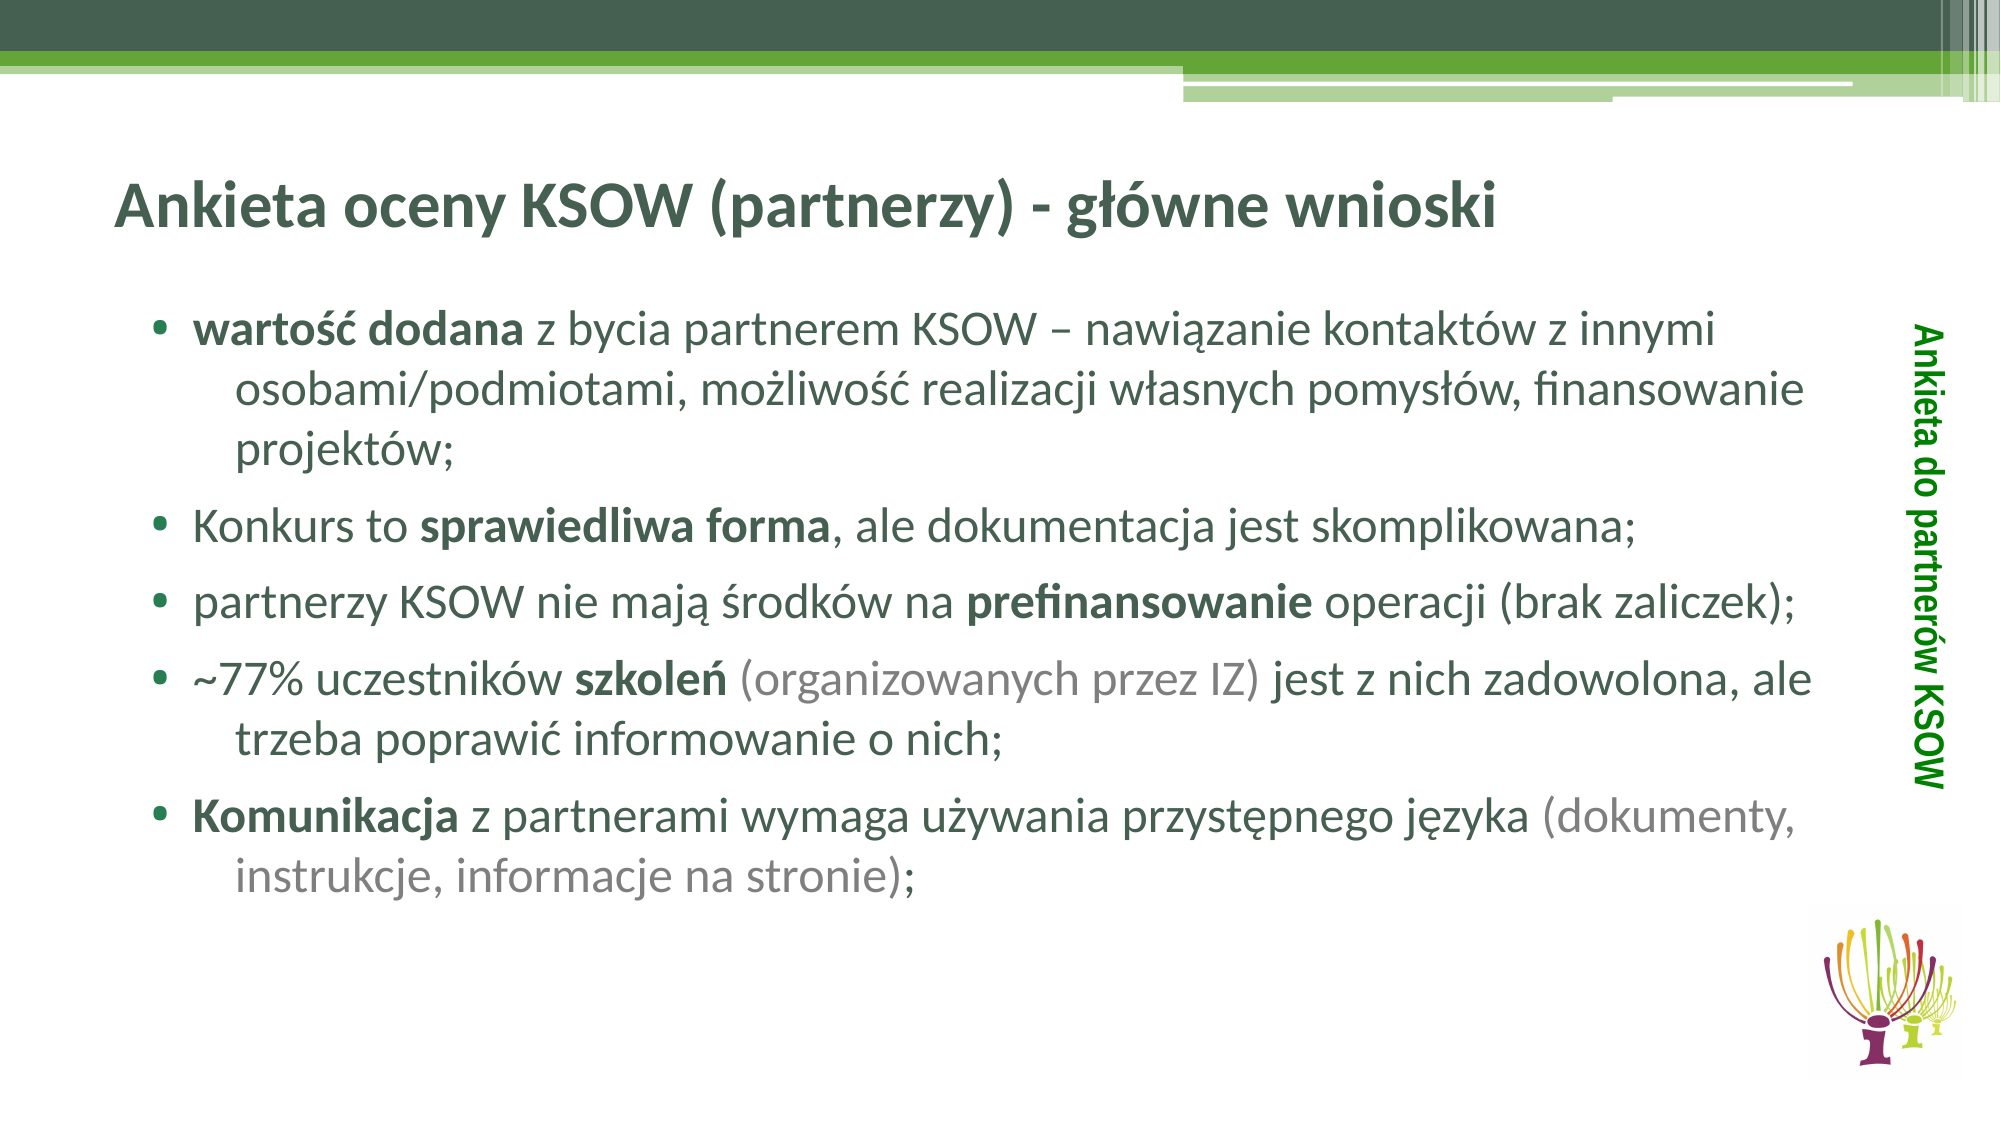

# Ankieta oceny KSOW (partnerzy) - główne wnioski
wartość dodana z bycia partnerem KSOW – nawiązanie kontaktów z innymi osobami/podmiotami, możliwość realizacji własnych pomysłów, finansowanie projektów;
Konkurs to sprawiedliwa forma, ale dokumentacja jest skomplikowana;
partnerzy KSOW nie mają środków na prefinansowanie operacji (brak zaliczek);
~77% uczestników szkoleń (organizowanych przez IZ) jest z nich zadowolona, ale trzeba poprawić informowanie o nich;
Komunikacja z partnerami wymaga używania przystępnego języka (dokumenty, instrukcje, informacje na stronie);
Ankieta do partnerów KSOW
4,3%